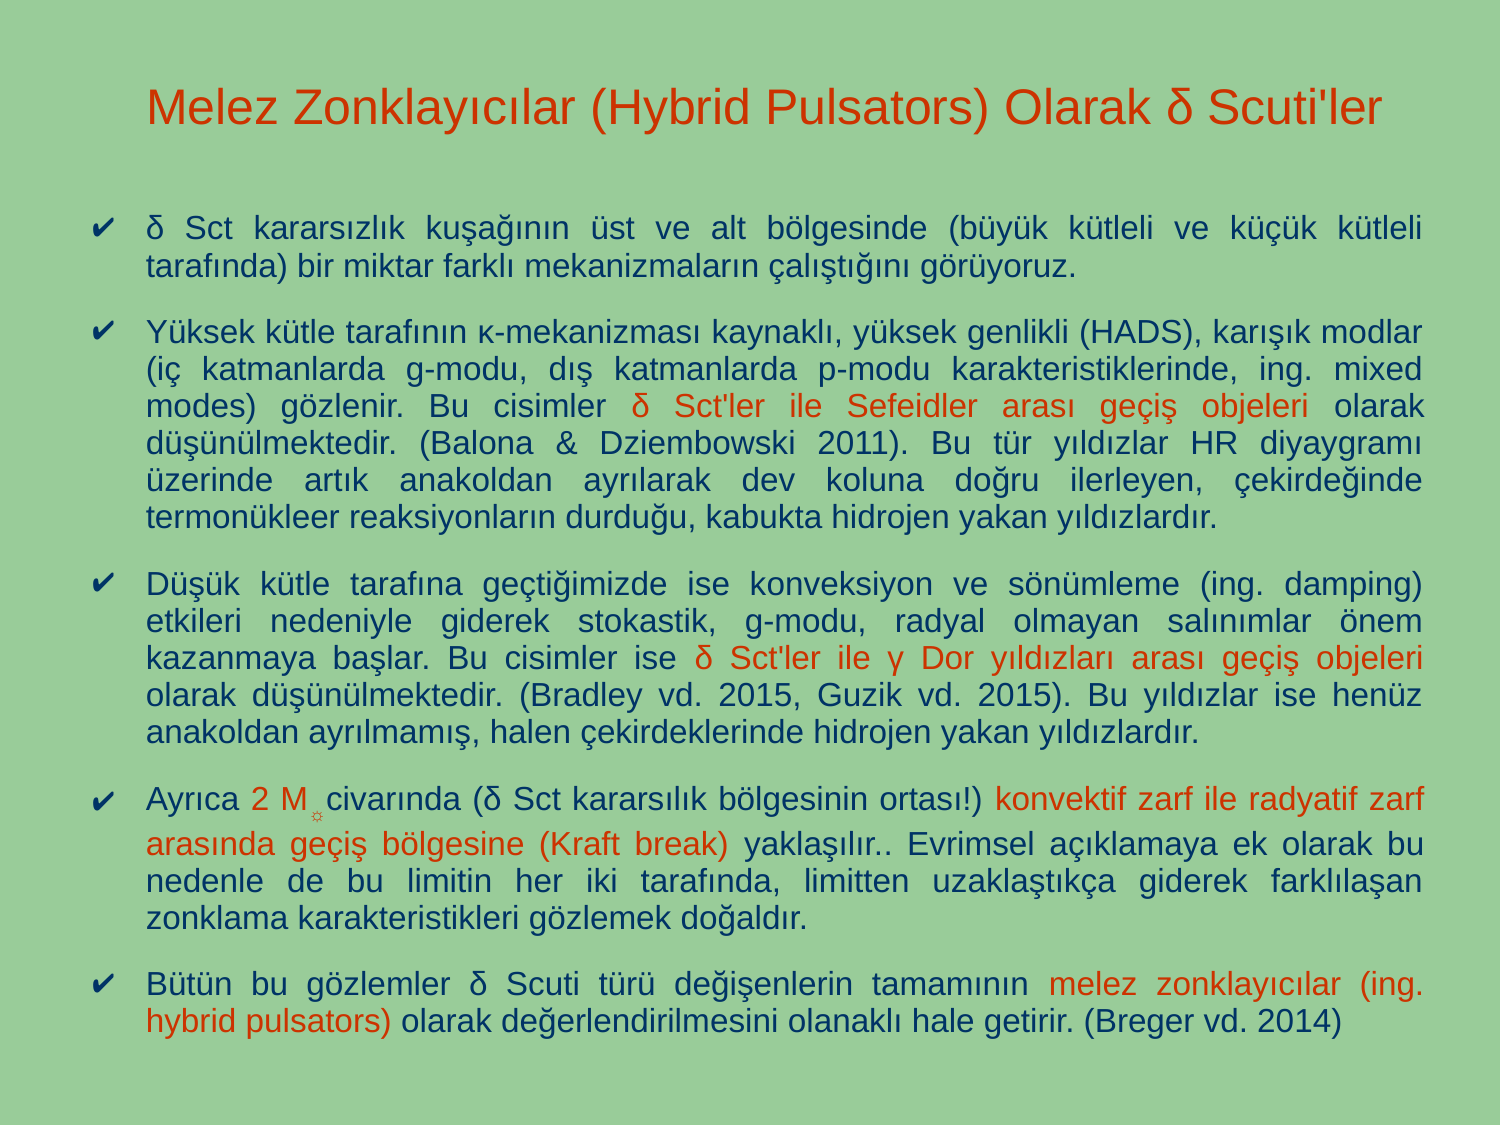

Melez Zonklayıcılar (Hybrid Pulsators) Olarak δ Scuti'ler
# δ Sct kararsızlık kuşağının üst ve alt bölgesinde (büyük kütleli ve küçük kütleli tarafında) bir miktar farklı mekanizmaların çalıştığını görüyoruz.
Yüksek kütle tarafının κ-mekanizması kaynaklı, yüksek genlikli (HADS), karışık modlar (iç katmanlarda g-modu, dış katmanlarda p-modu karakteristiklerinde, ing. mixed modes) gözlenir. Bu cisimler δ Sct'ler ile Sefeidler arası geçiş objeleri olarak düşünülmektedir. (Balona & Dziembowski 2011). Bu tür yıldızlar HR diyaygramı üzerinde artık anakoldan ayrılarak dev koluna doğru ilerleyen, çekirdeğinde termonükleer reaksiyonların durduğu, kabukta hidrojen yakan yıldızlardır.
Düşük kütle tarafına geçtiğimizde ise konveksiyon ve sönümleme (ing. damping) etkileri nedeniyle giderek stokastik, g-modu, radyal olmayan salınımlar önem kazanmaya başlar. Bu cisimler ise δ Sct'ler ile γ Dor yıldızları arası geçiş objeleri olarak düşünülmektedir. (Bradley vd. 2015, Guzik vd. 2015). Bu yıldızlar ise henüz anakoldan ayrılmamış, halen çekirdeklerinde hidrojen yakan yıldızlardır.
Ayrıca 2 M☼civarında (δ Sct kararsılık bölgesinin ortası!) konvektif zarf ile radyatif zarf arasında geçiş bölgesine (Kraft break) yaklaşılır.. Evrimsel açıklamaya ek olarak bu nedenle de bu limitin her iki tarafında, limitten uzaklaştıkça giderek farklılaşan zonklama karakteristikleri gözlemek doğaldır.
Bütün bu gözlemler δ Scuti türü değişenlerin tamamının melez zonklayıcılar (ing. hybrid pulsators) olarak değerlendirilmesini olanaklı hale getirir. (Breger vd. 2014)